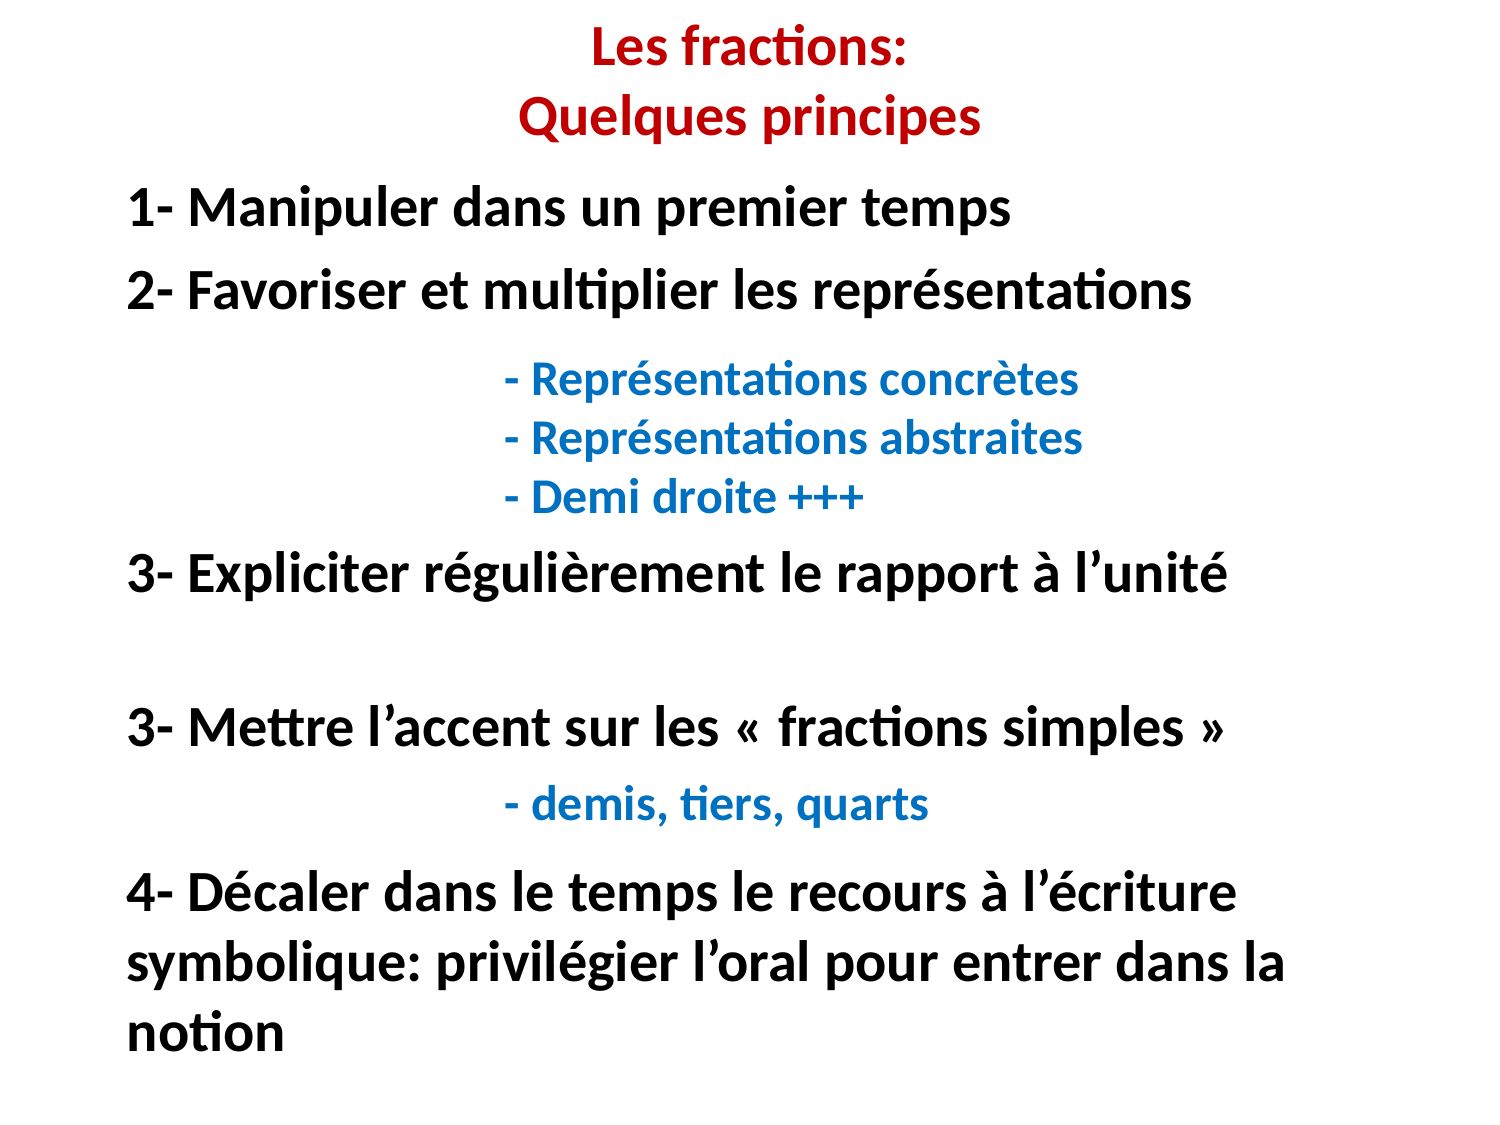

Les fractions:
Quelques principes
1- Manipuler dans un premier temps
2- Favoriser et multiplier les représentations
- Représentations concrètes
- Représentations abstraites
- Demi droite +++
3- Expliciter régulièrement le rapport à l’unité
3- Mettre l’accent sur les « fractions simples »
- demis, tiers, quarts
4- Décaler dans le temps le recours à l’écriture symbolique: privilégier l’oral pour entrer dans la notion